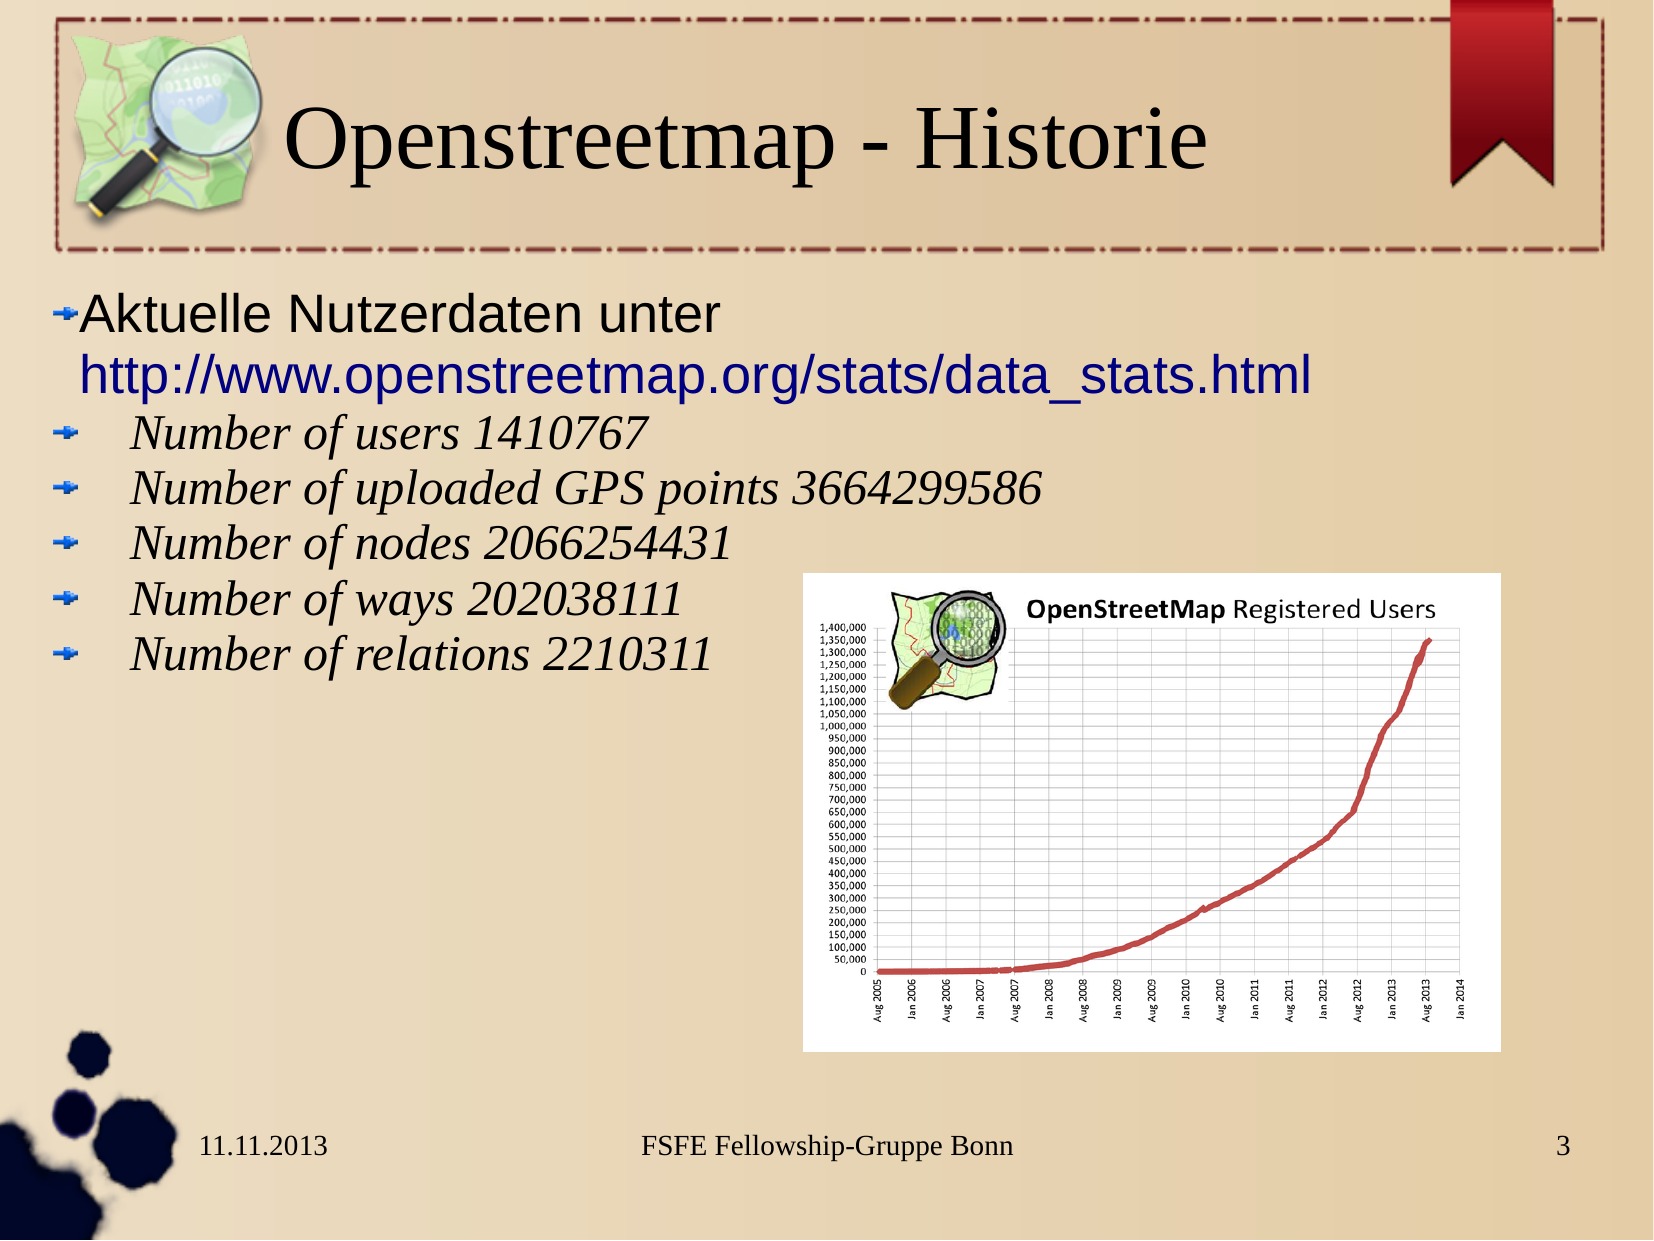

# Openstreetmap - Historie
Aktuelle Nutzerdaten unter http://www.openstreetmap.org/stats/data_stats.html
 Number of users 1410767
 Number of uploaded GPS points 3664299586
 Number of nodes 2066254431
 Number of ways 202038111
 Number of relations 2210311
 11.11.2013
FSFE Fellowship-Gruppe Bonn
3